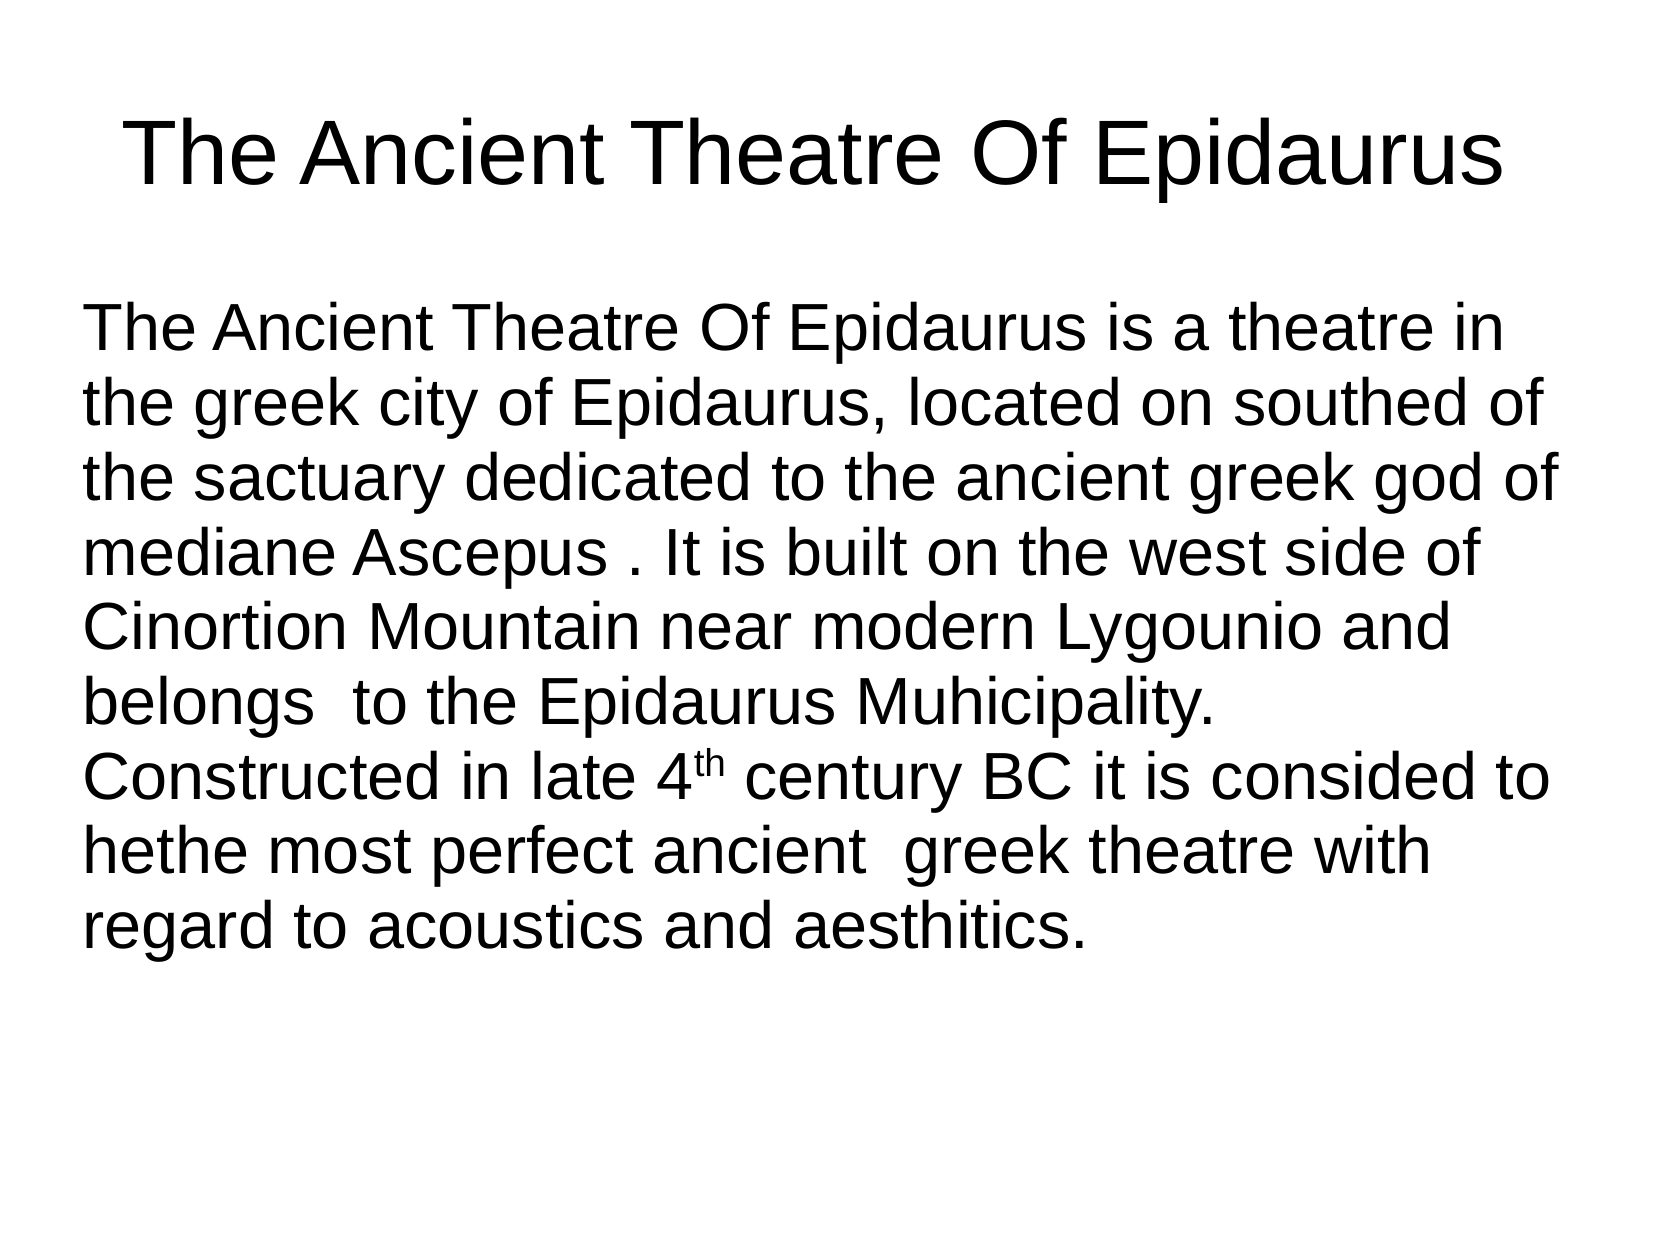

# The Ancient Theatre Of Epidaurus
The Ancient Theatre Of Epidaurus is a theatre in the greek city of Epidaurus, located on southed of the sactuary dedicated to the ancient greek god of mediane Ascepus . It is built on the west side of Cinortion Mountain near modern Lygounio and belongs to the Epidaurus Muhicipality. Constructed in late 4th century BC it is consided to hethe most perfect ancient greek theatre with regard to acoustics and aesthitics.